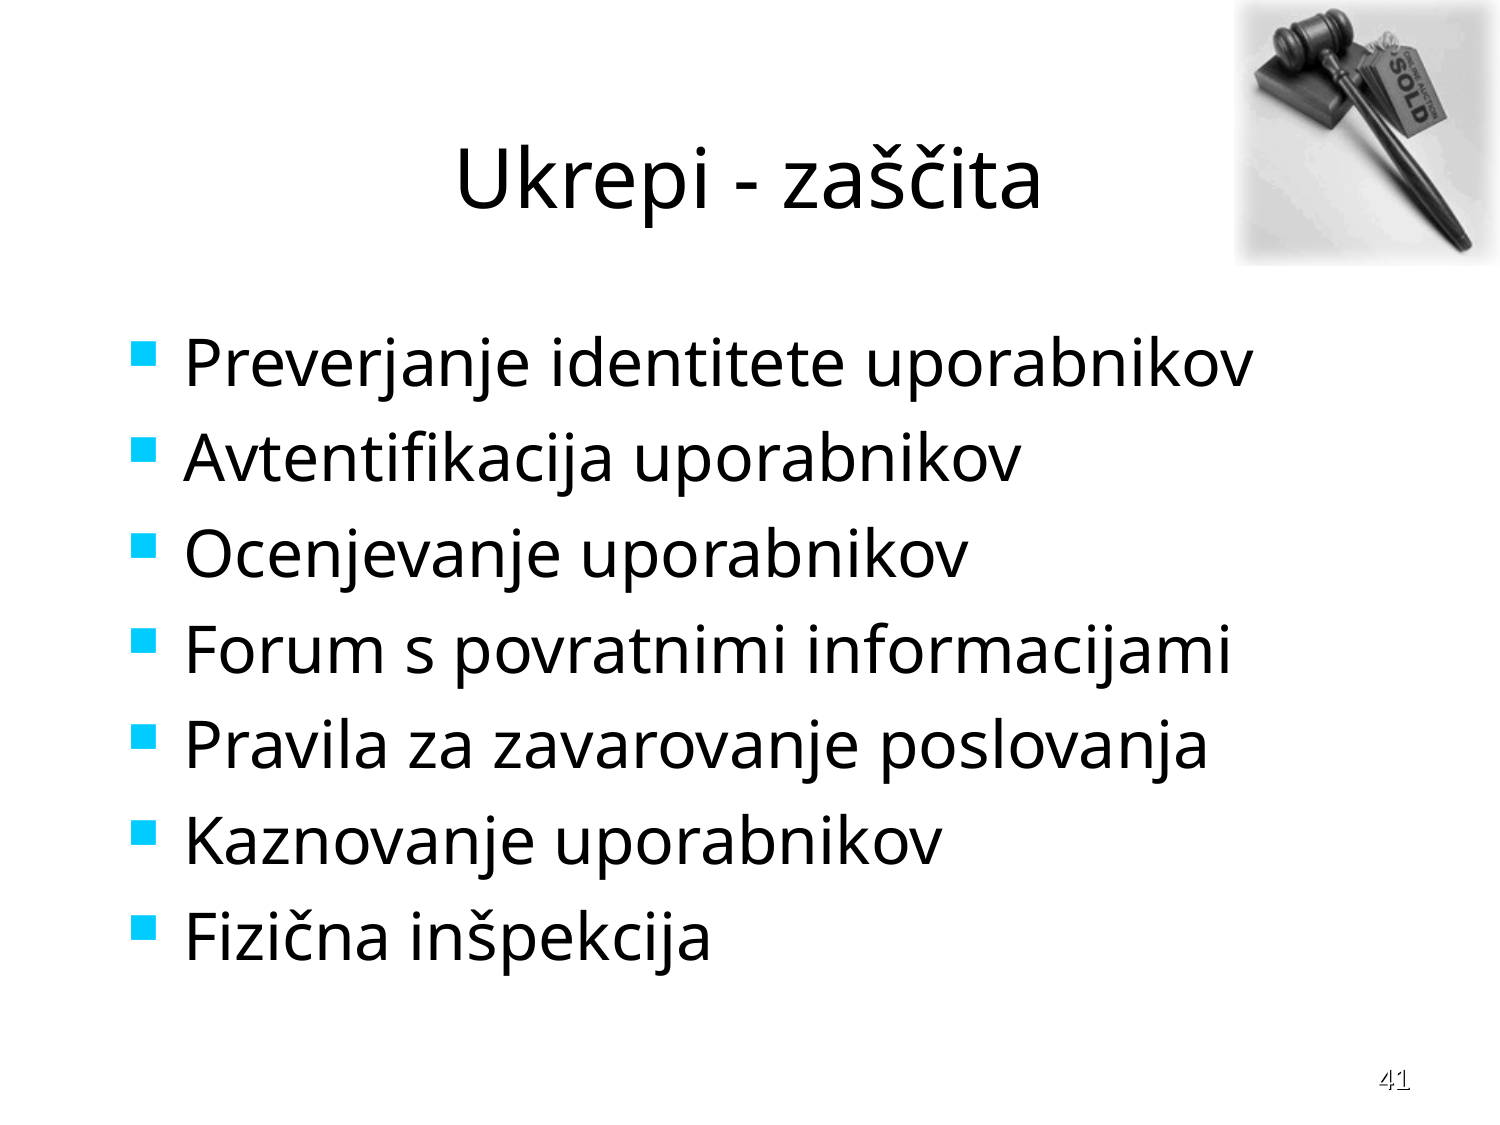

# Ukrepi - zaščita
Preverjanje identitete uporabnikov
Avtentifikacija uporabnikov
Ocenjevanje uporabnikov
Forum s povratnimi informacijami
Pravila za zavarovanje poslovanja
Kaznovanje uporabnikov
Fizična inšpekcija